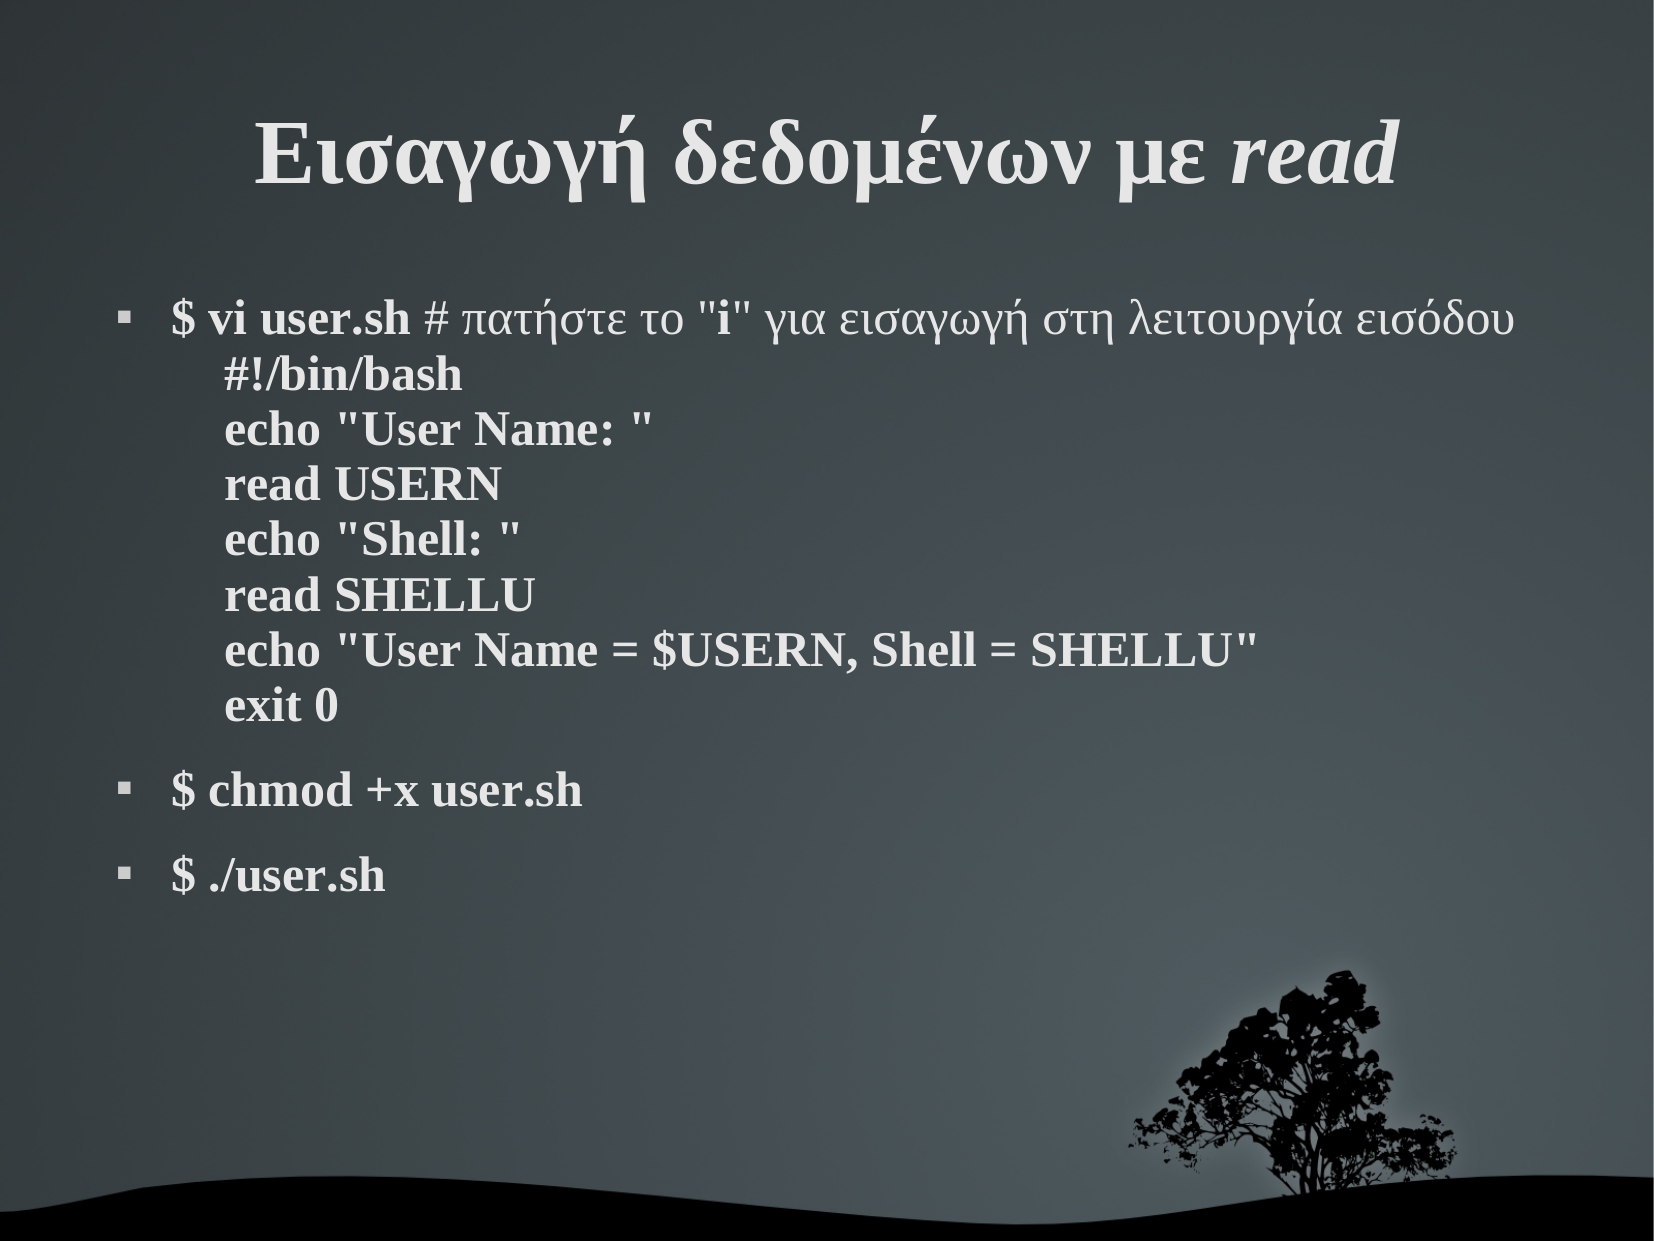

# Εισαγωγή δεδομένων με read
$ vi user.sh # πατήστε το "i" για εισαγωγή στη λειτουργία εισόδου
#!/bin/bash
echo "User Name: "
read USERN
echo "Shell: "
read SHELLU
echo "User Name = $USERN, Shell = SHELLU"
exit 0
$ chmod +x user.sh
$ ./user.sh